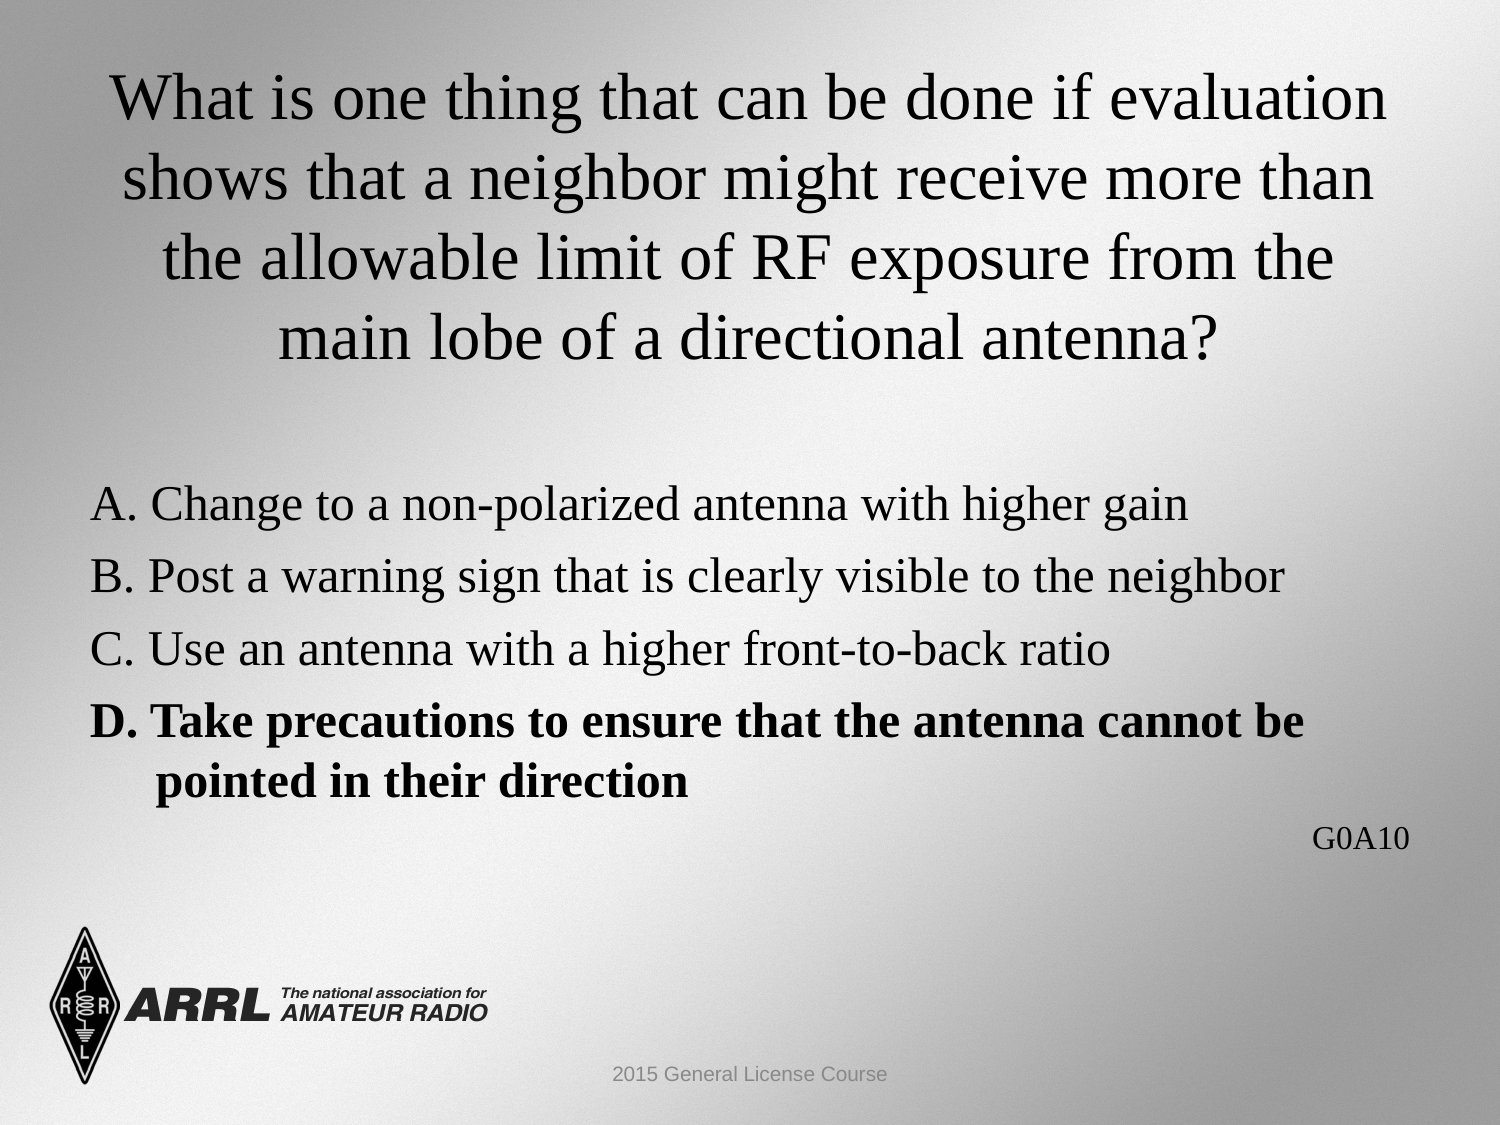

# What is one thing that can be done if evaluation shows that a neighbor might receive more than the allowable limit of RF exposure from the main lobe of a directional antenna?
A. Change to a non-polarized antenna with higher gain
B. Post a warning sign that is clearly visible to the neighbor
C. Use an antenna with a higher front-to-back ratio
D. Take precautions to ensure that the antenna cannot be pointed in their direction
G0A10
2015 General License Course